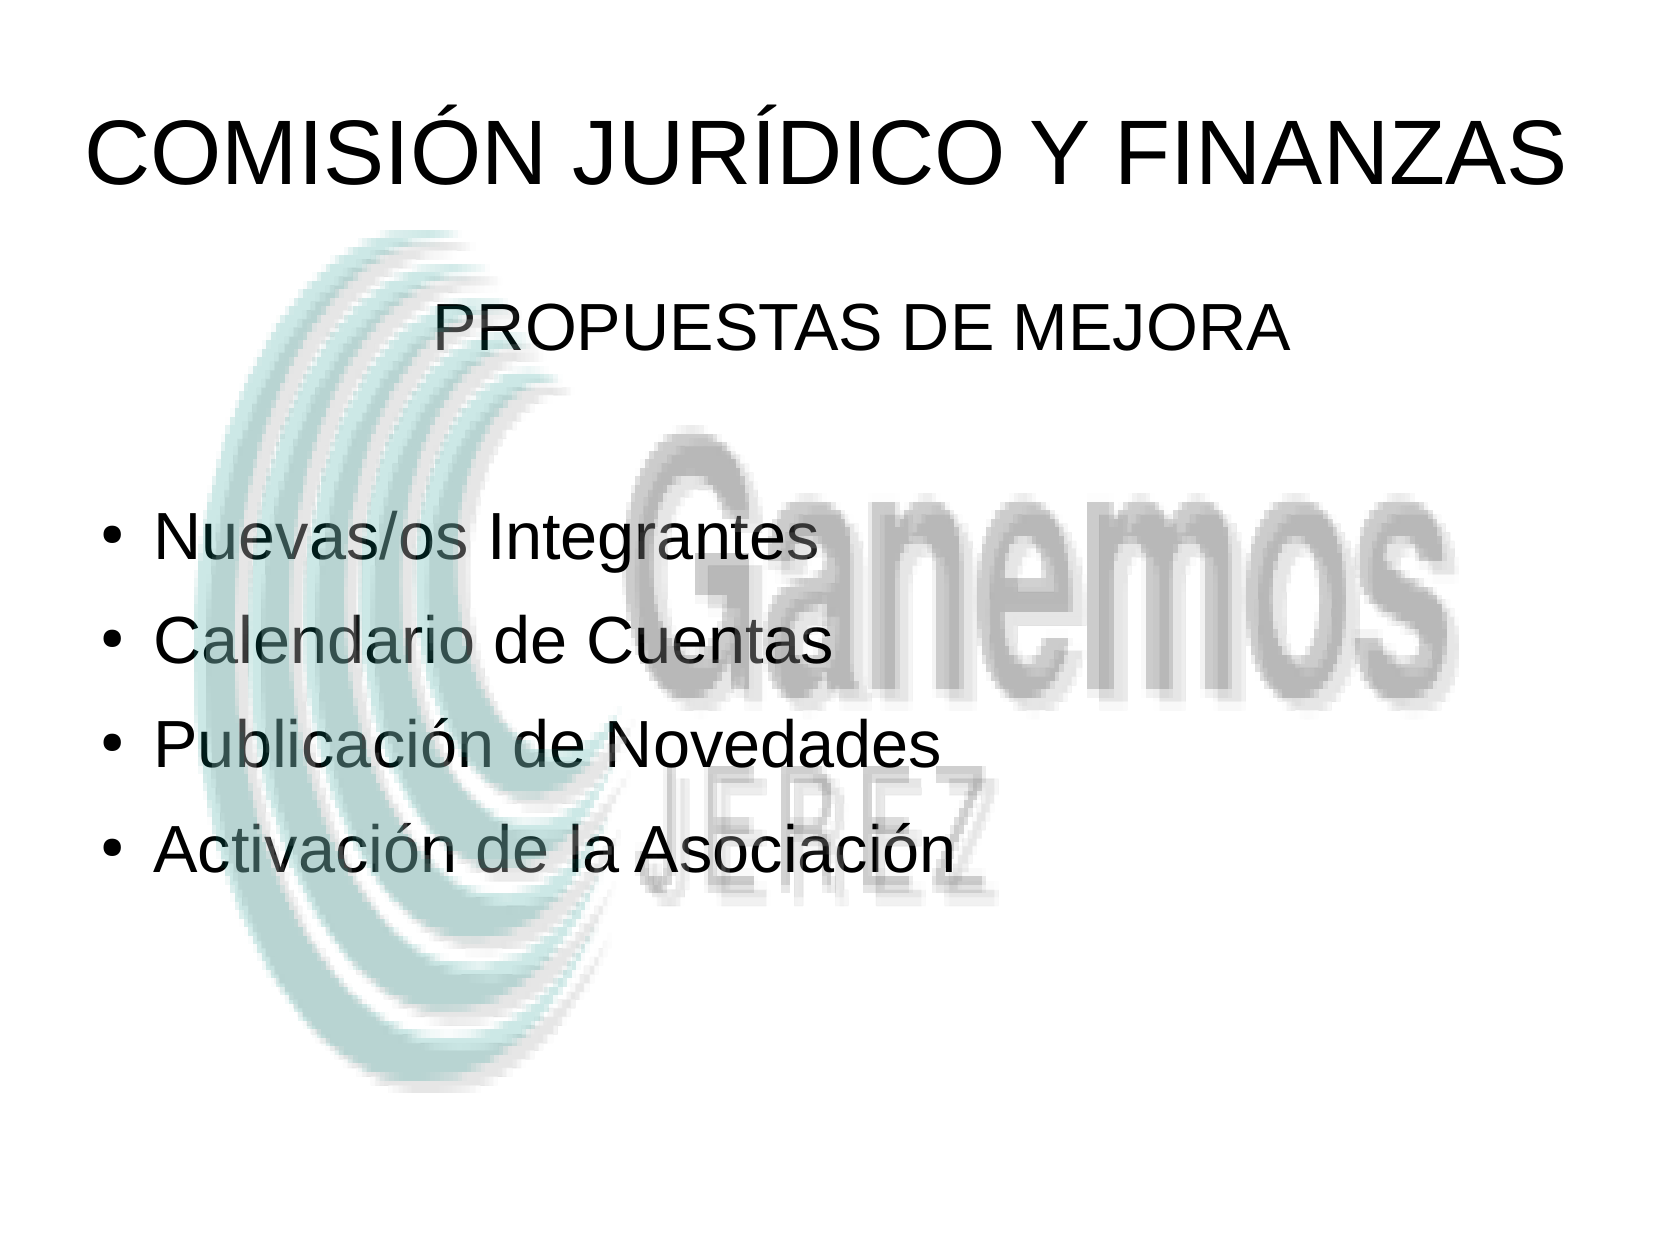

# COMISIÓN JURÍDICO Y FINANZAS
PROPUESTAS DE MEJORA
Nuevas/os Integrantes
Calendario de Cuentas
Publicación de Novedades
Activación de la Asociación